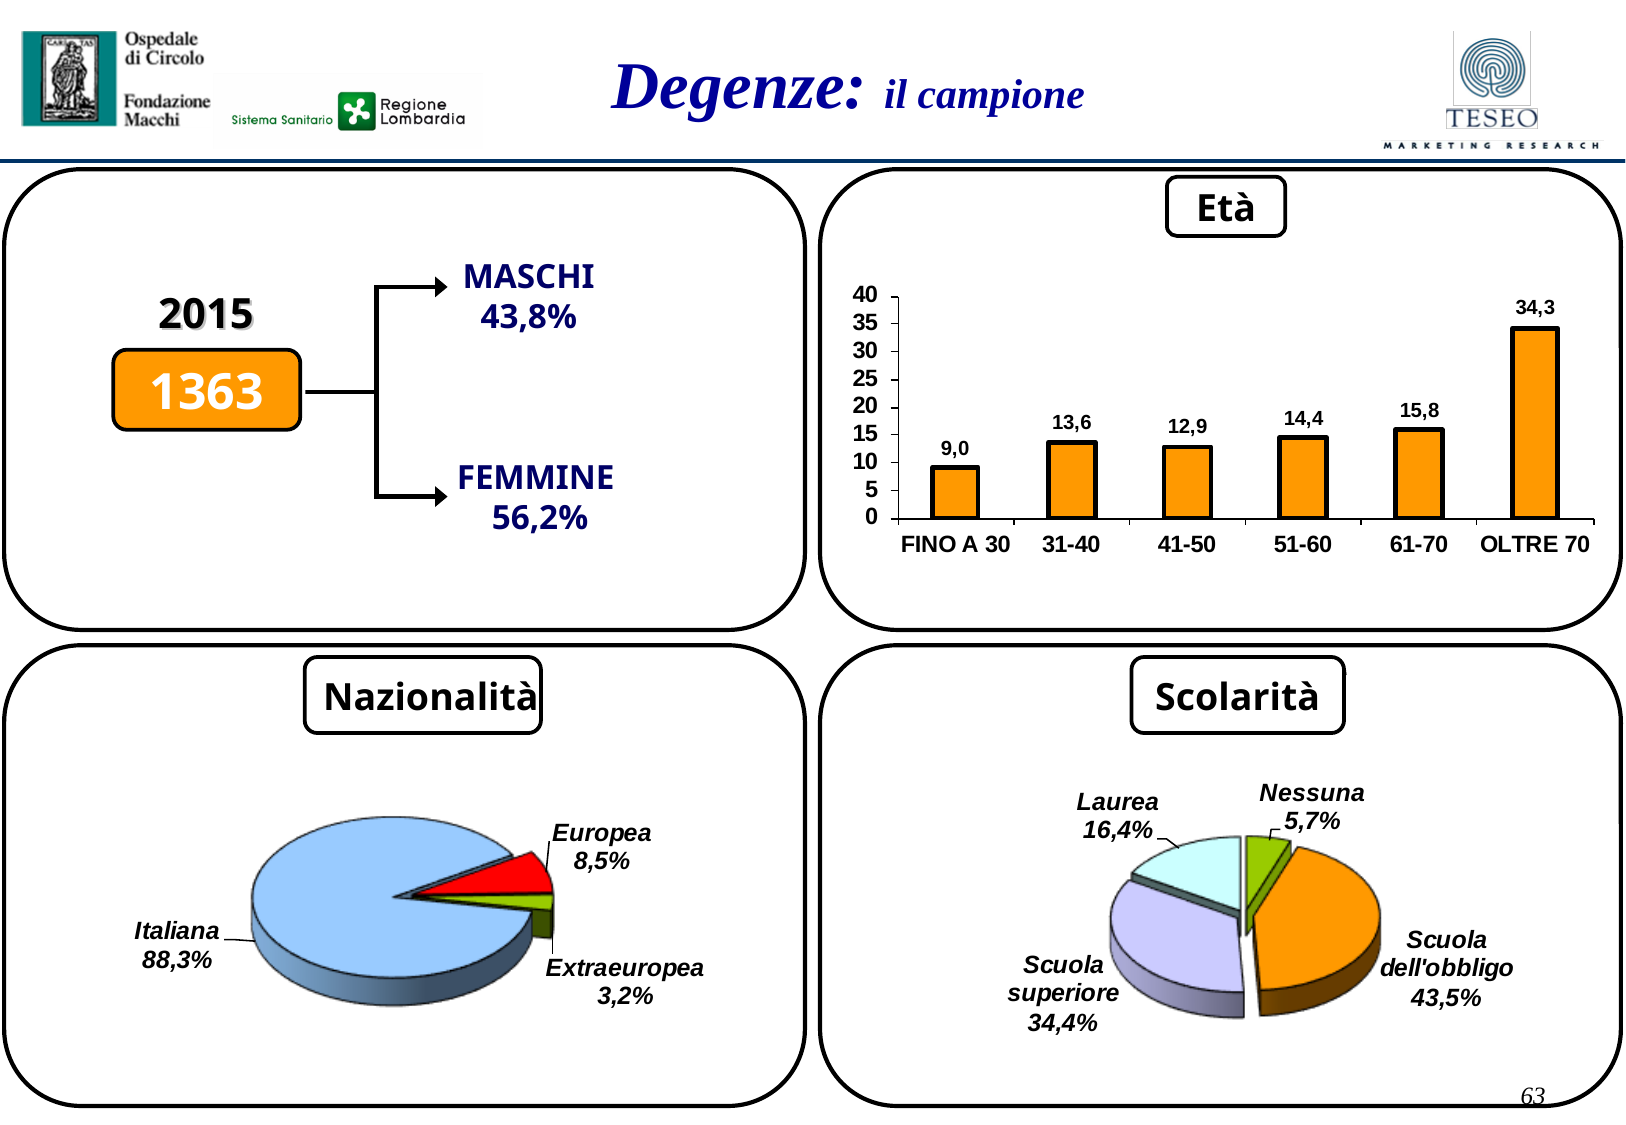

Degenze: il campione
Età
MASCHI
43,8%
2015
1363
FEMMINE
56,2%
Nazionalità
Scolarità